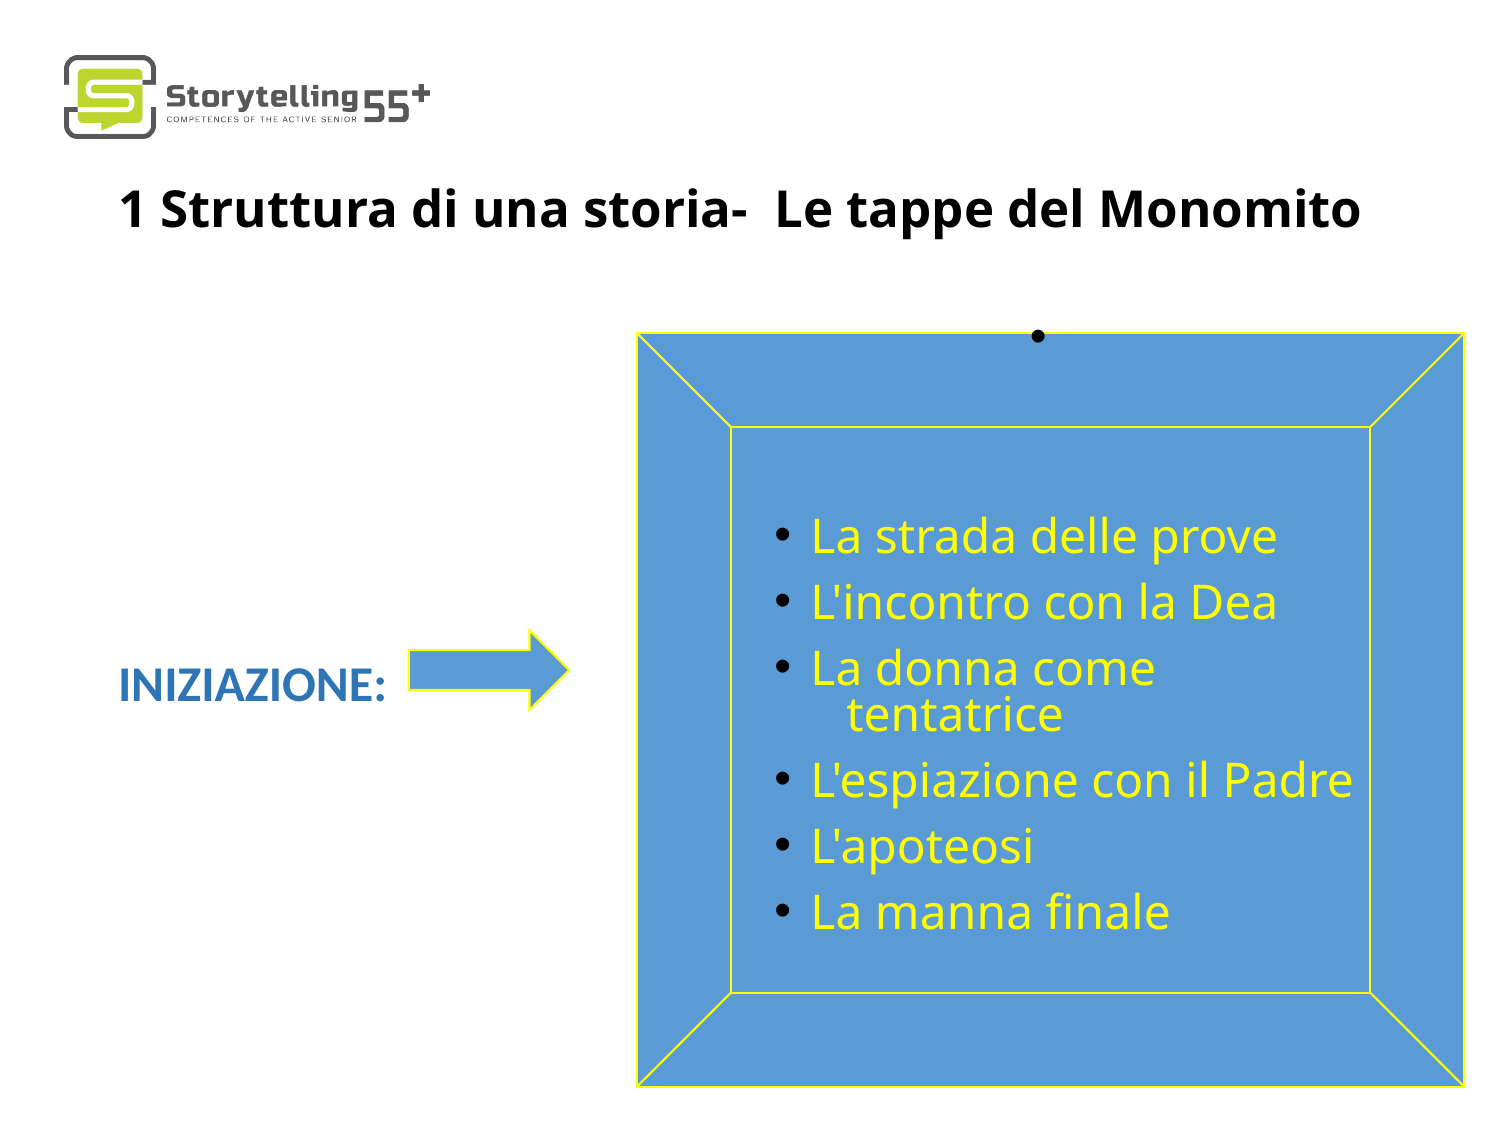

# 1 Struttura di una storia- Le tappe del Monomito
INIZIAZIONE:
La strada delle prove
L'incontro con la Dea
La donna come tentatrice
L'espiazione con il Padre
L'apoteosi
La manna finale